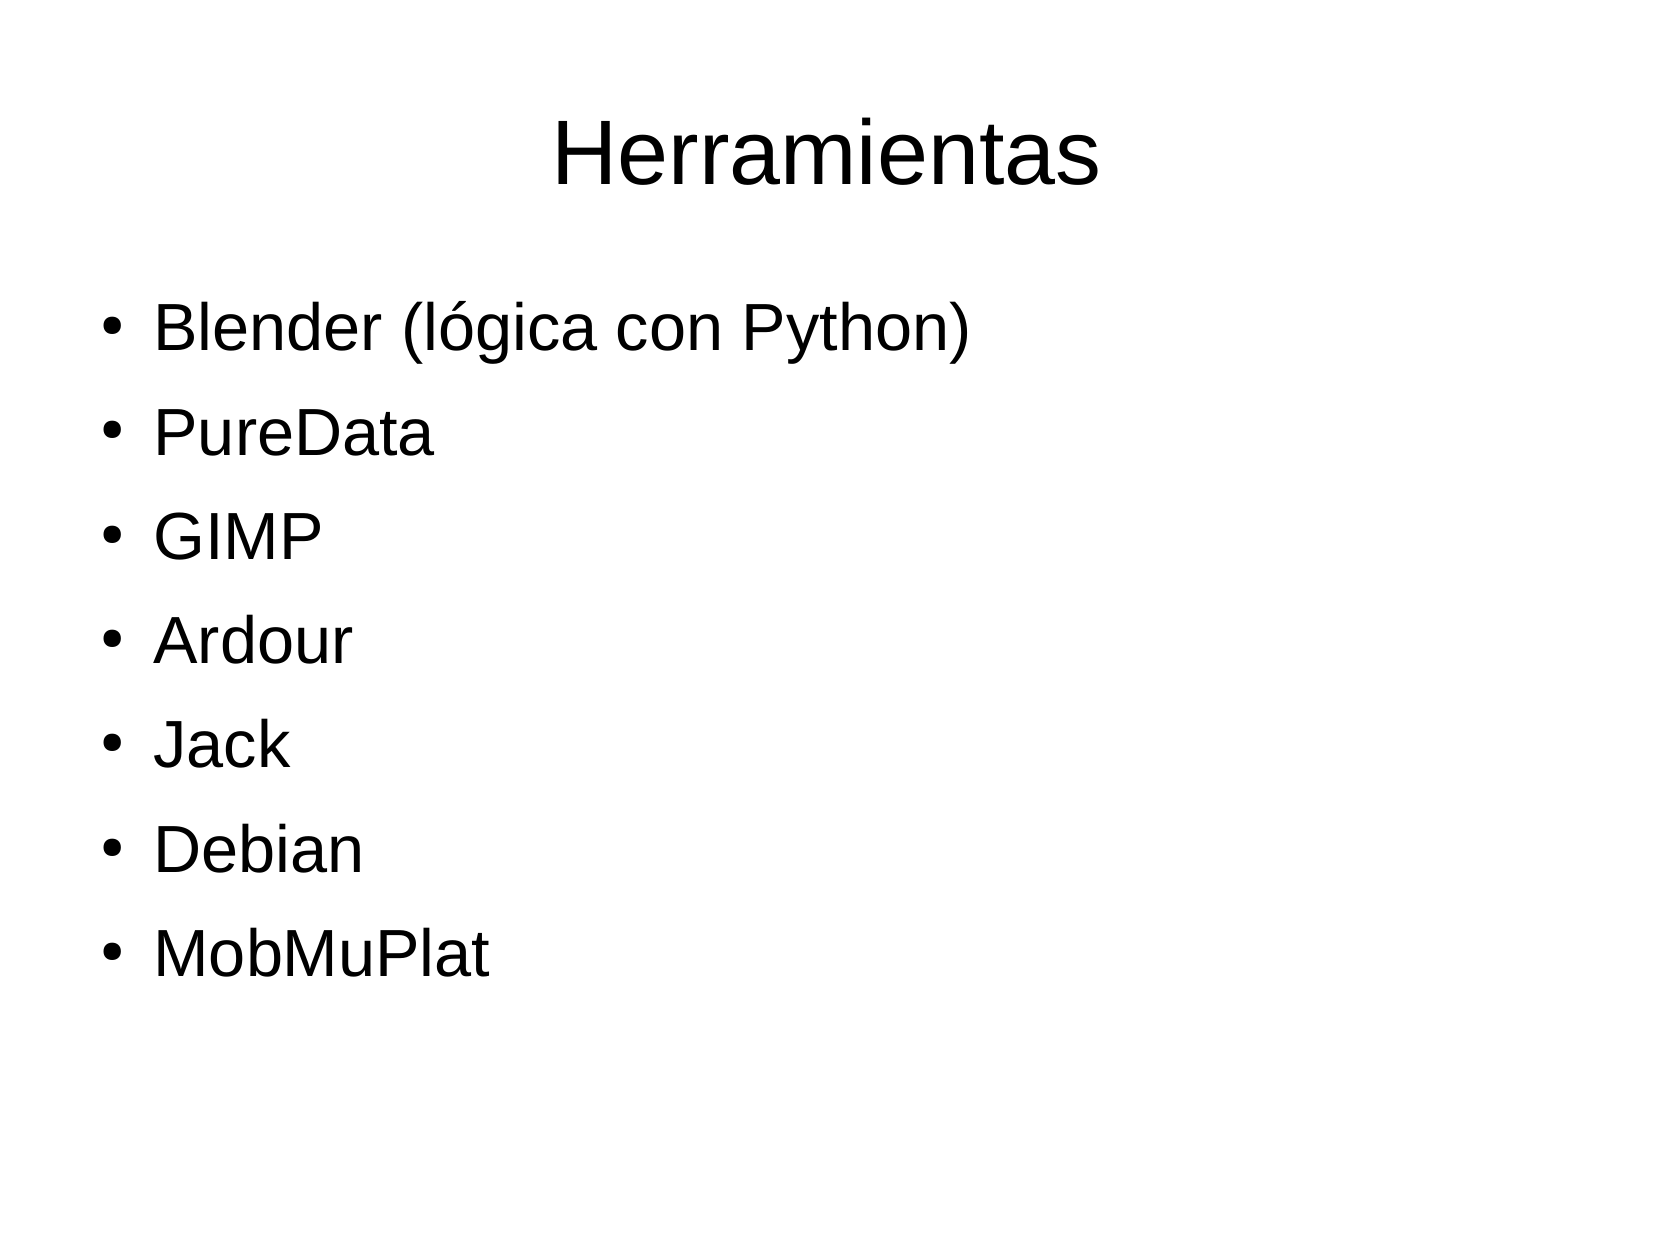

# Herramientas
Blender (lógica con Python)
PureData
GIMP
Ardour
Jack
Debian
MobMuPlat